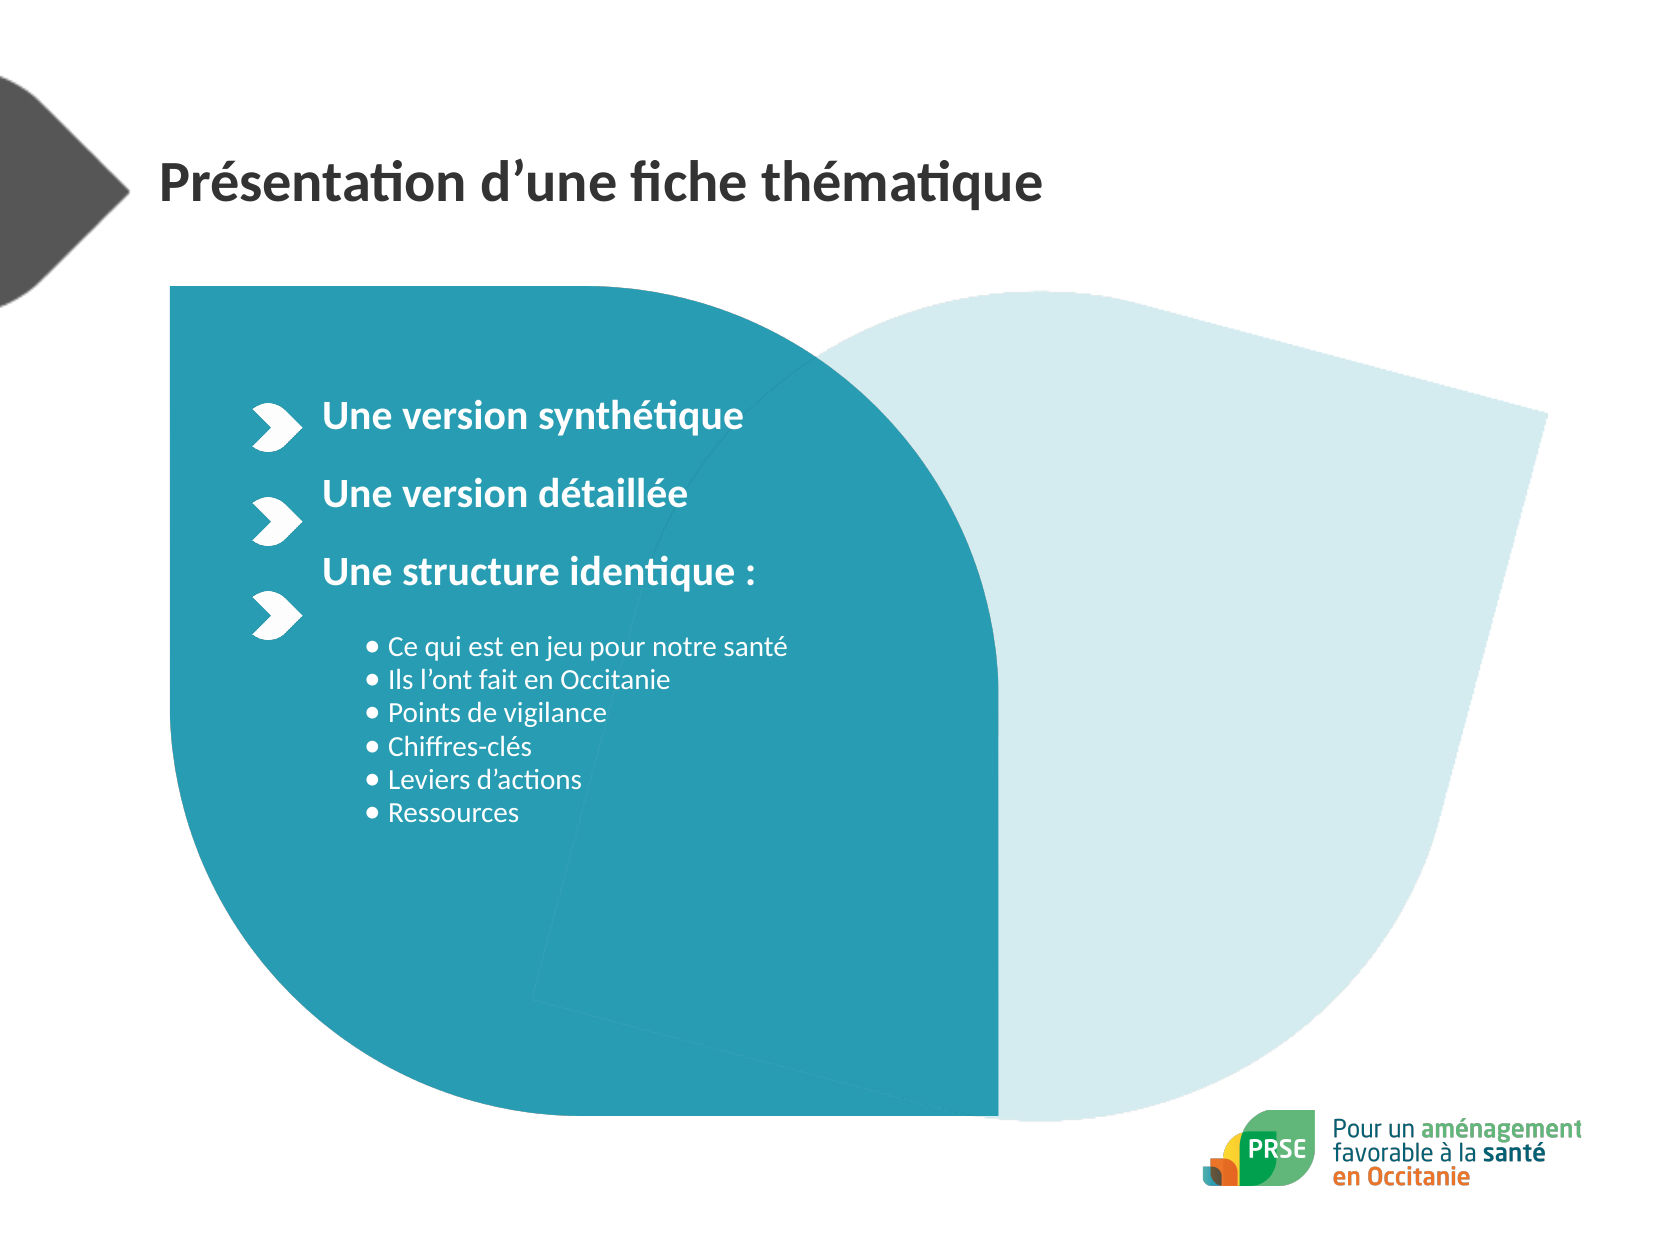

# Présentation d’une fiche thématique
Une version synthétique
Une version détaillée
Une structure identique :
• Ce qui est en jeu pour notre santé
• Ils l’ont fait en Occitanie
• Points de vigilance
• Chiffres-clés
• Leviers d’actions
• Ressources